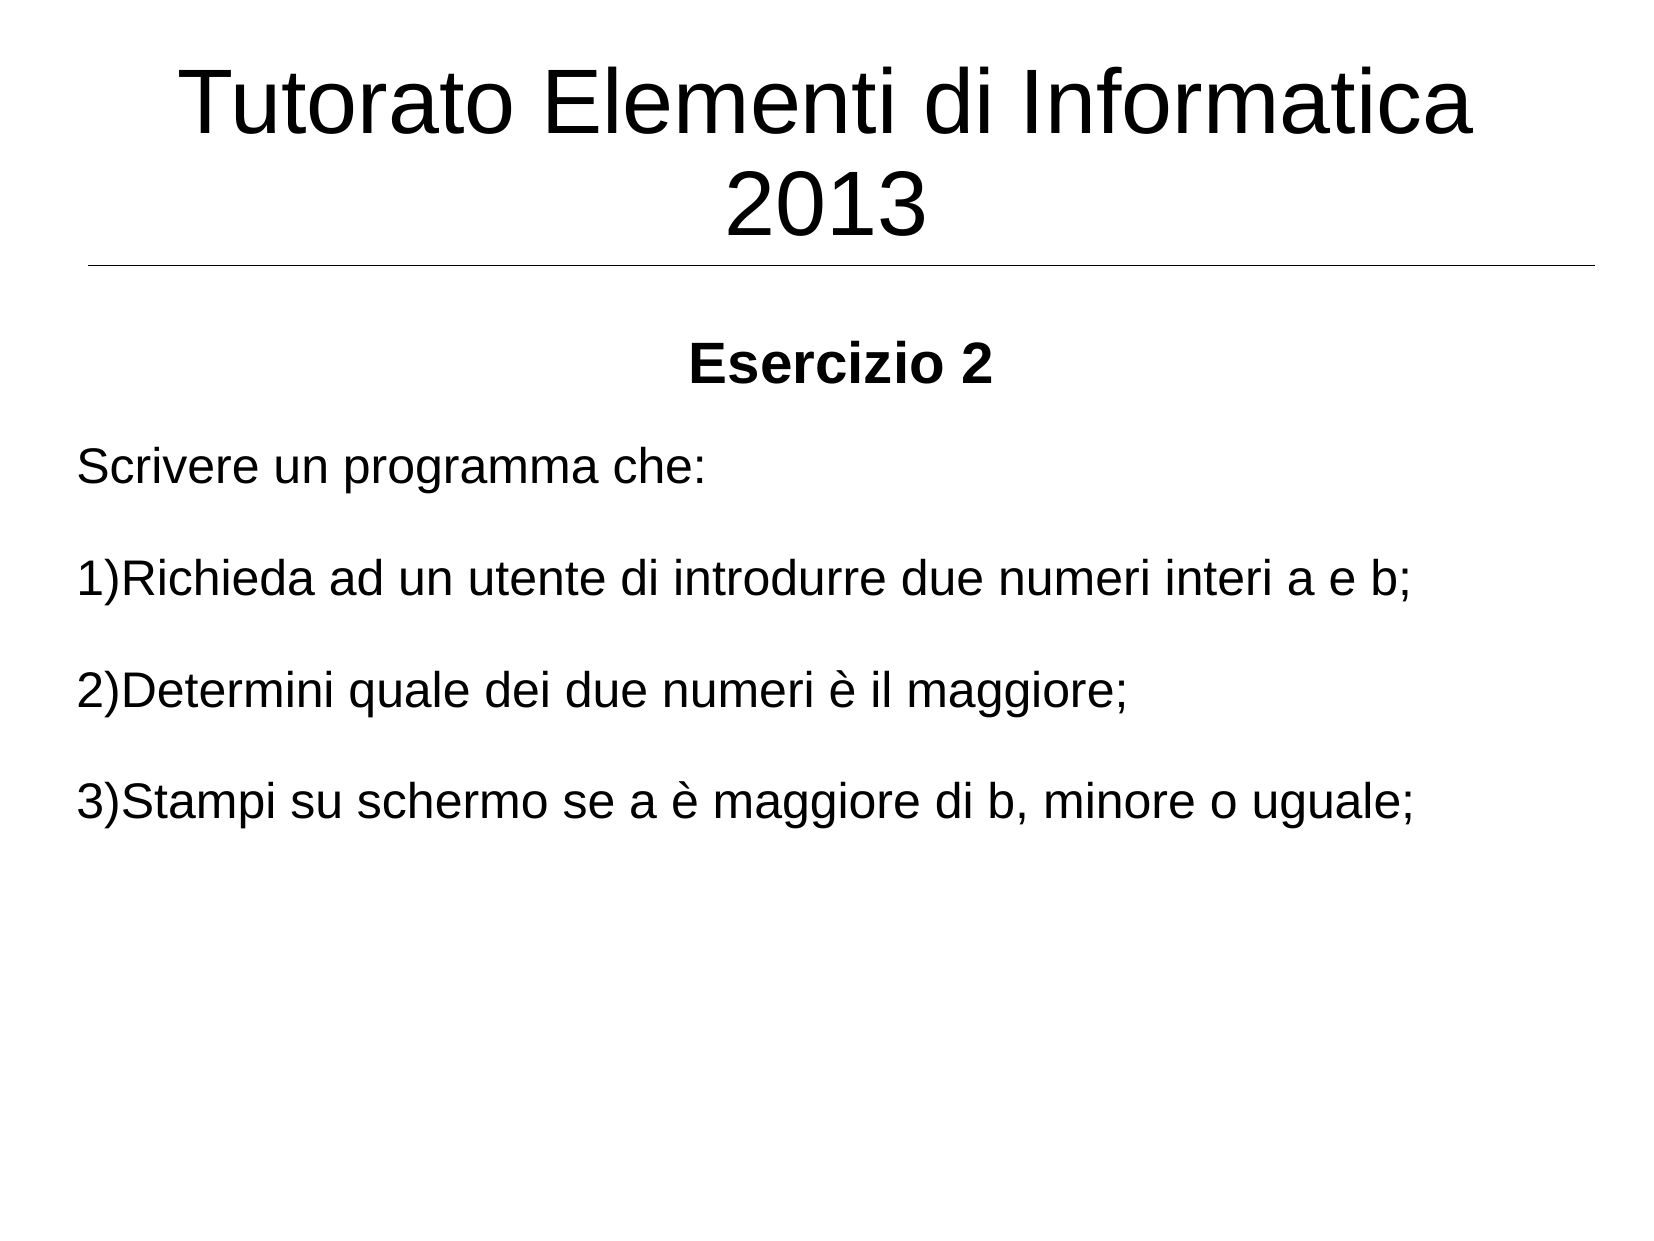

# Tutorato Elementi di Informatica 2013
Esercizio 2
Scrivere un programma che:
1)Richieda ad un utente di introdurre due numeri interi a e b;
2)Determini quale dei due numeri è il maggiore;
3)Stampi su schermo se a è maggiore di b, minore o uguale;